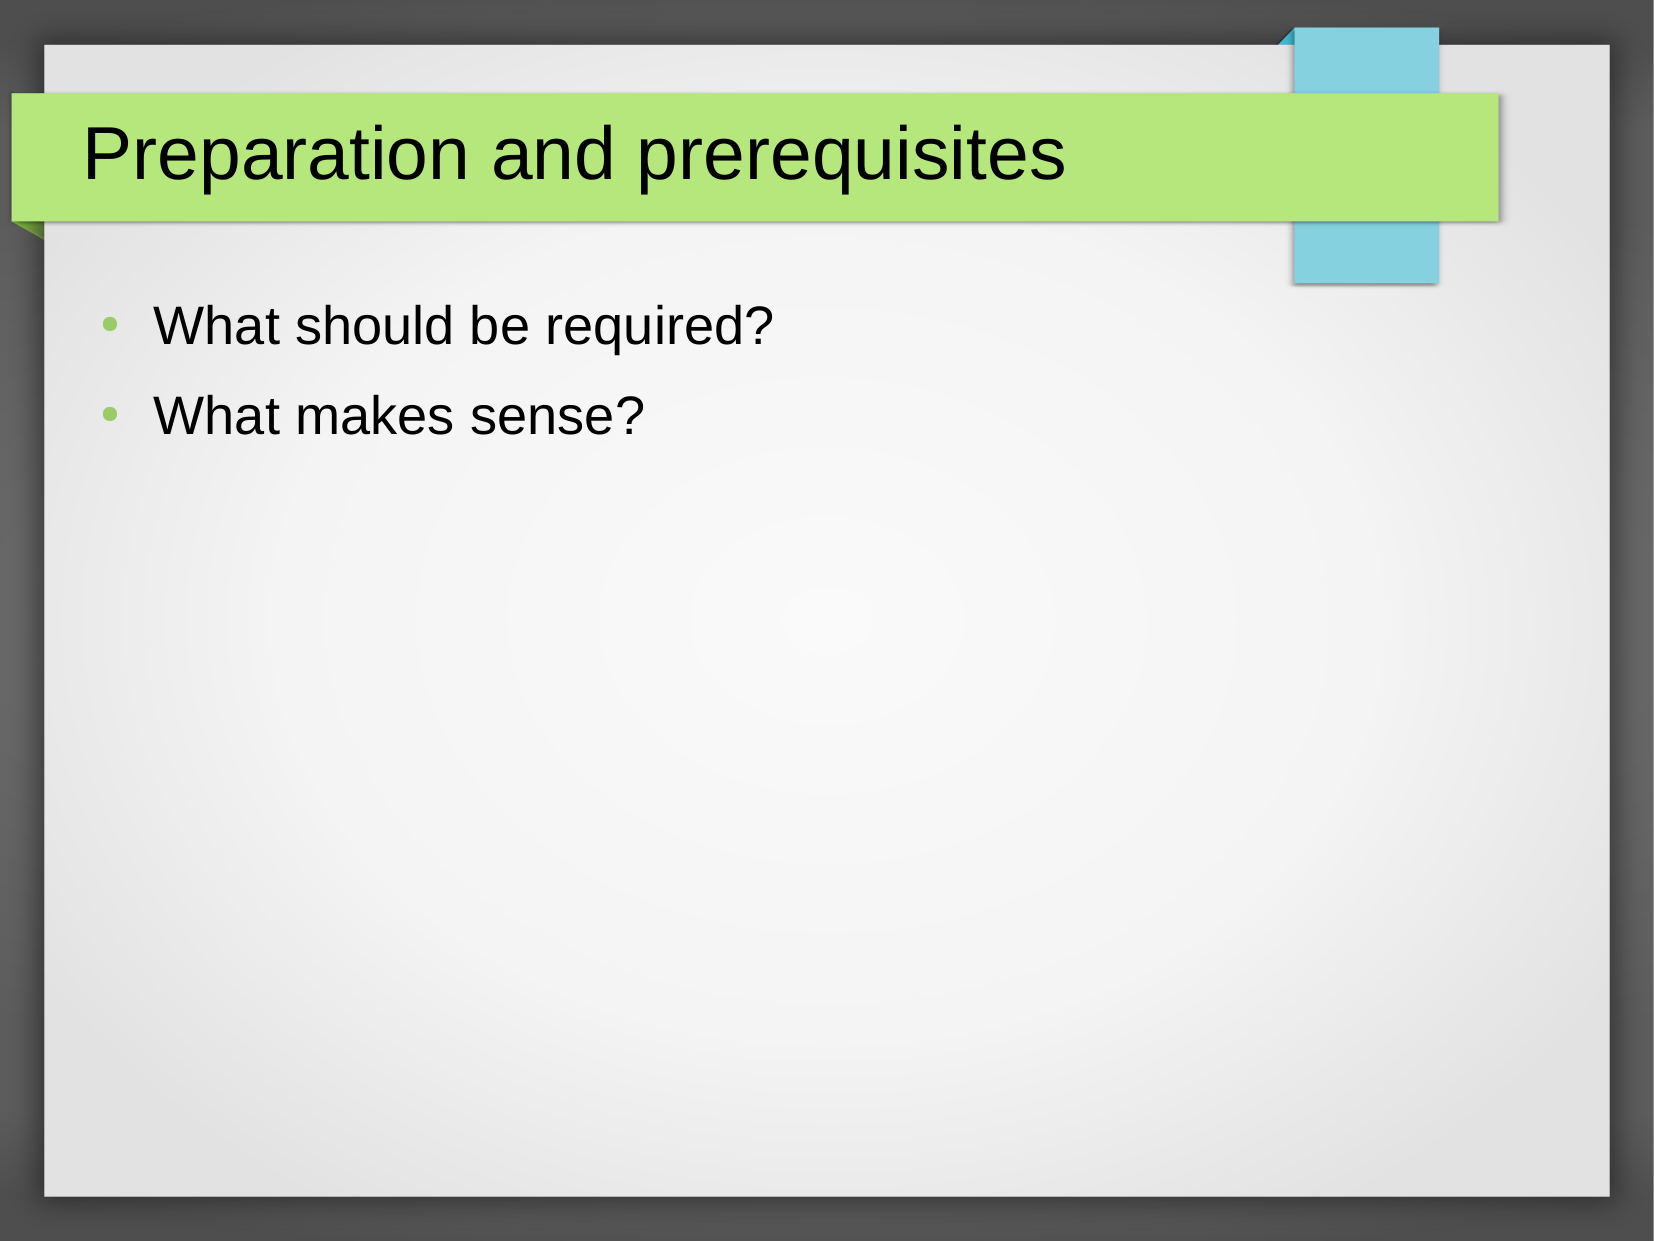

# Preparation and prerequisites
What should be required?
What makes sense?